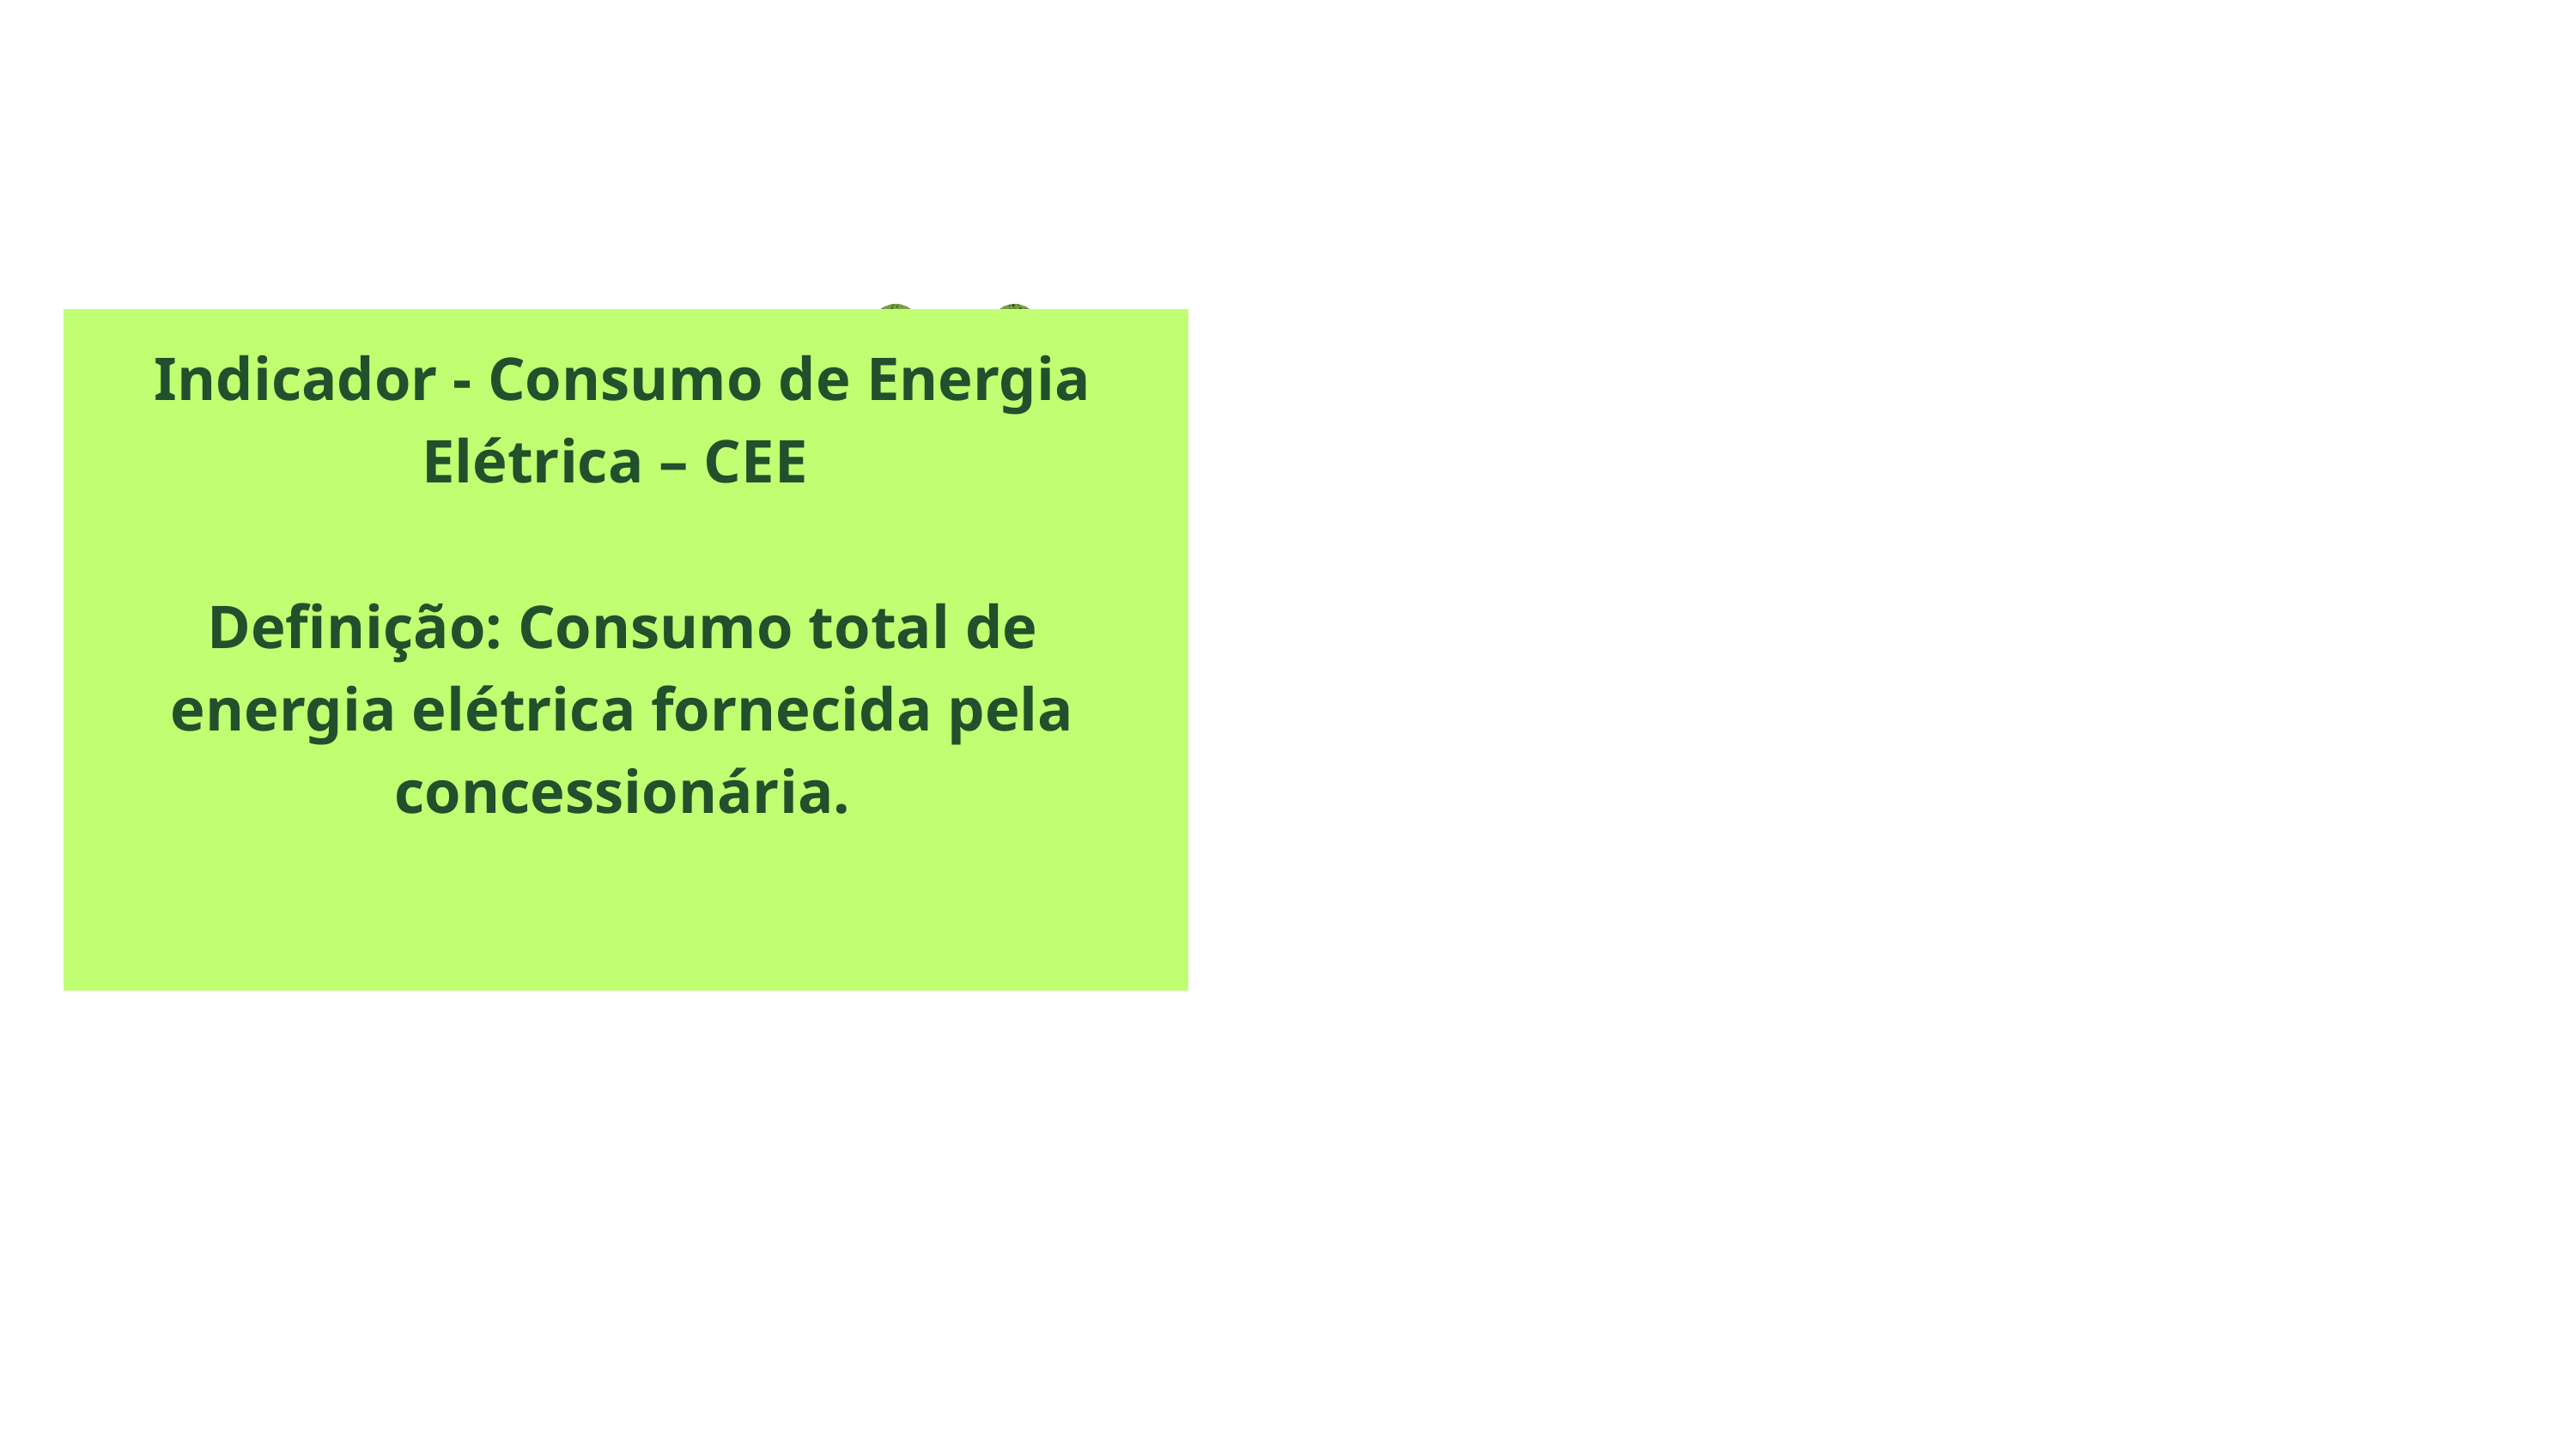

Fórmula: Quantidade de kWh consumidos.
Polaridade: Quanto menor o valor, melhor o desempenho.
Periodicidade: Mensal.
Metodologia Análise de Desempenho: Anual.
Unidade responsável pelas metas: Setor de Engenharia.
Indicador - Consumo de Energia Elétrica – CEE
Definição: Consumo total de energia elétrica fornecida pela concessionária.